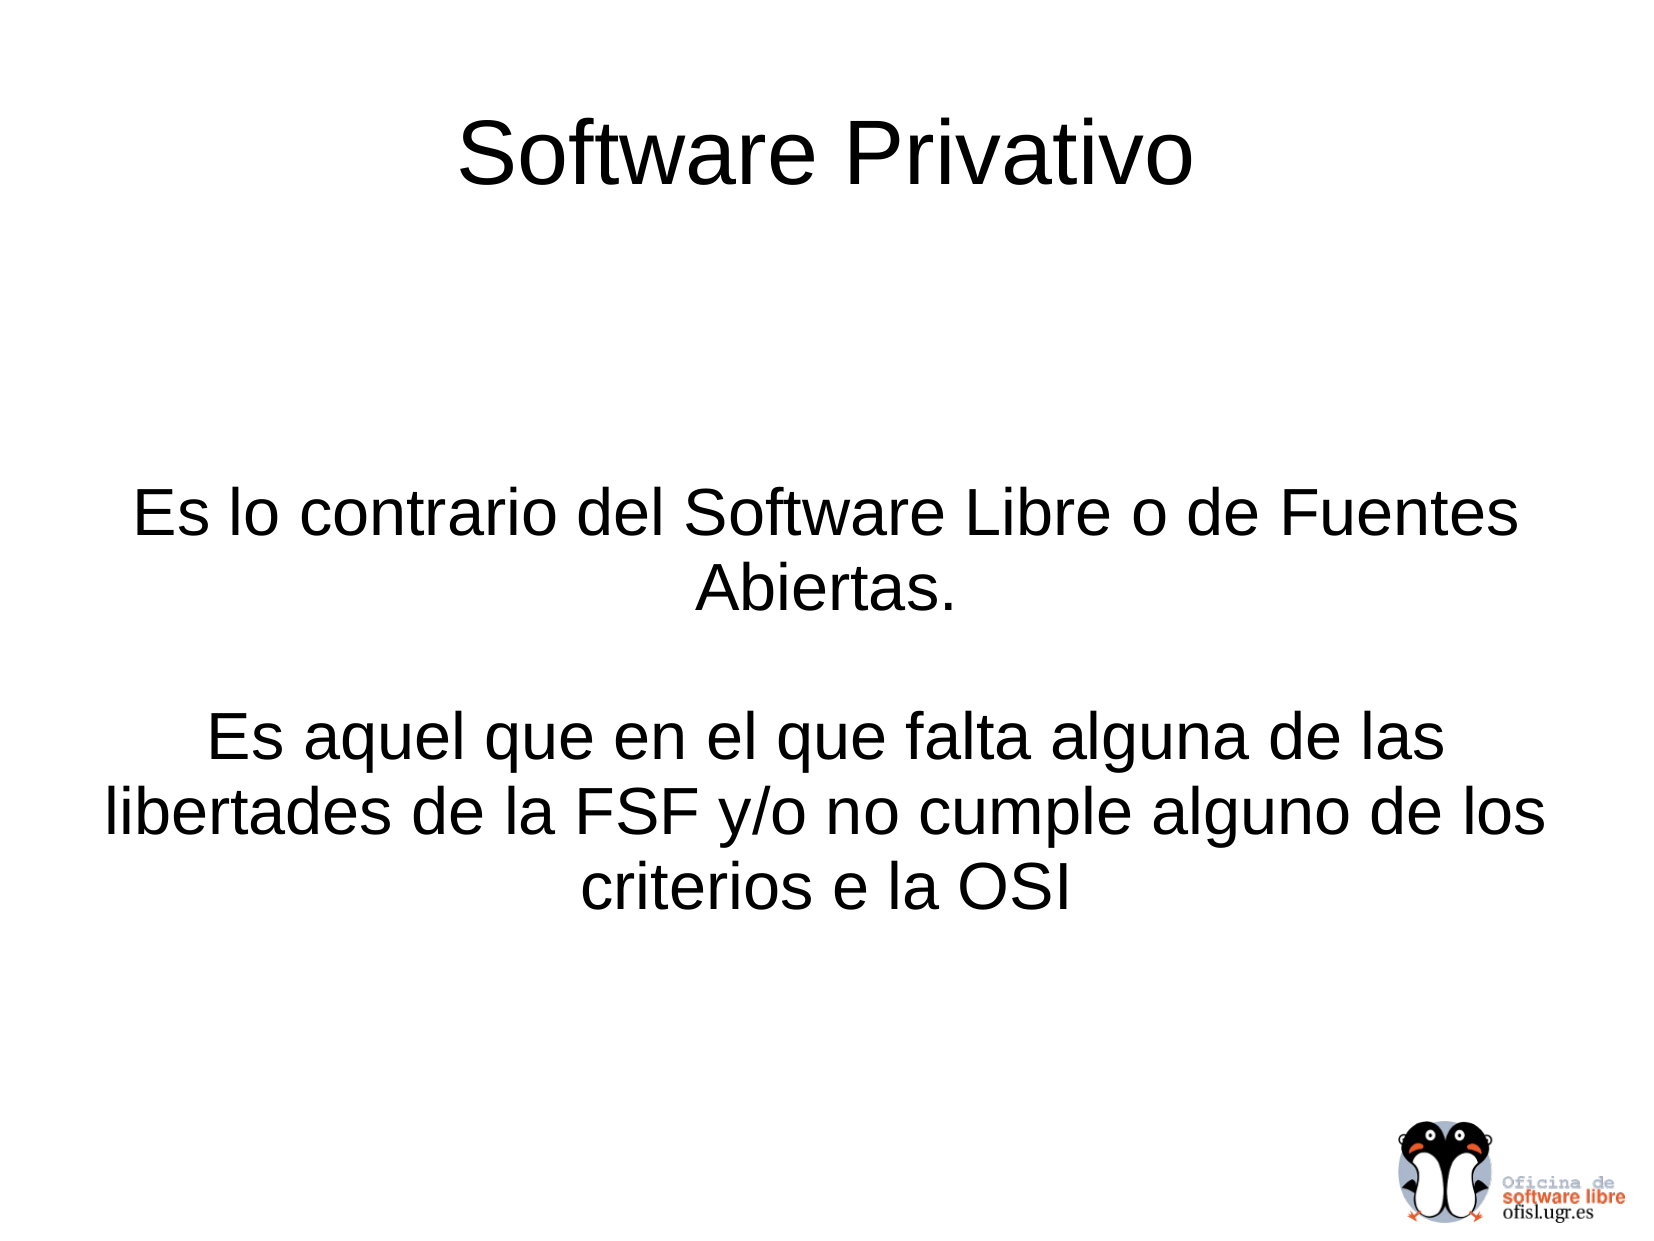

# Software Privativo
Es lo contrario del Software Libre o de Fuentes Abiertas.
Es aquel que en el que falta alguna de las libertades de la FSF y/o no cumple alguno de los criterios e la OSI